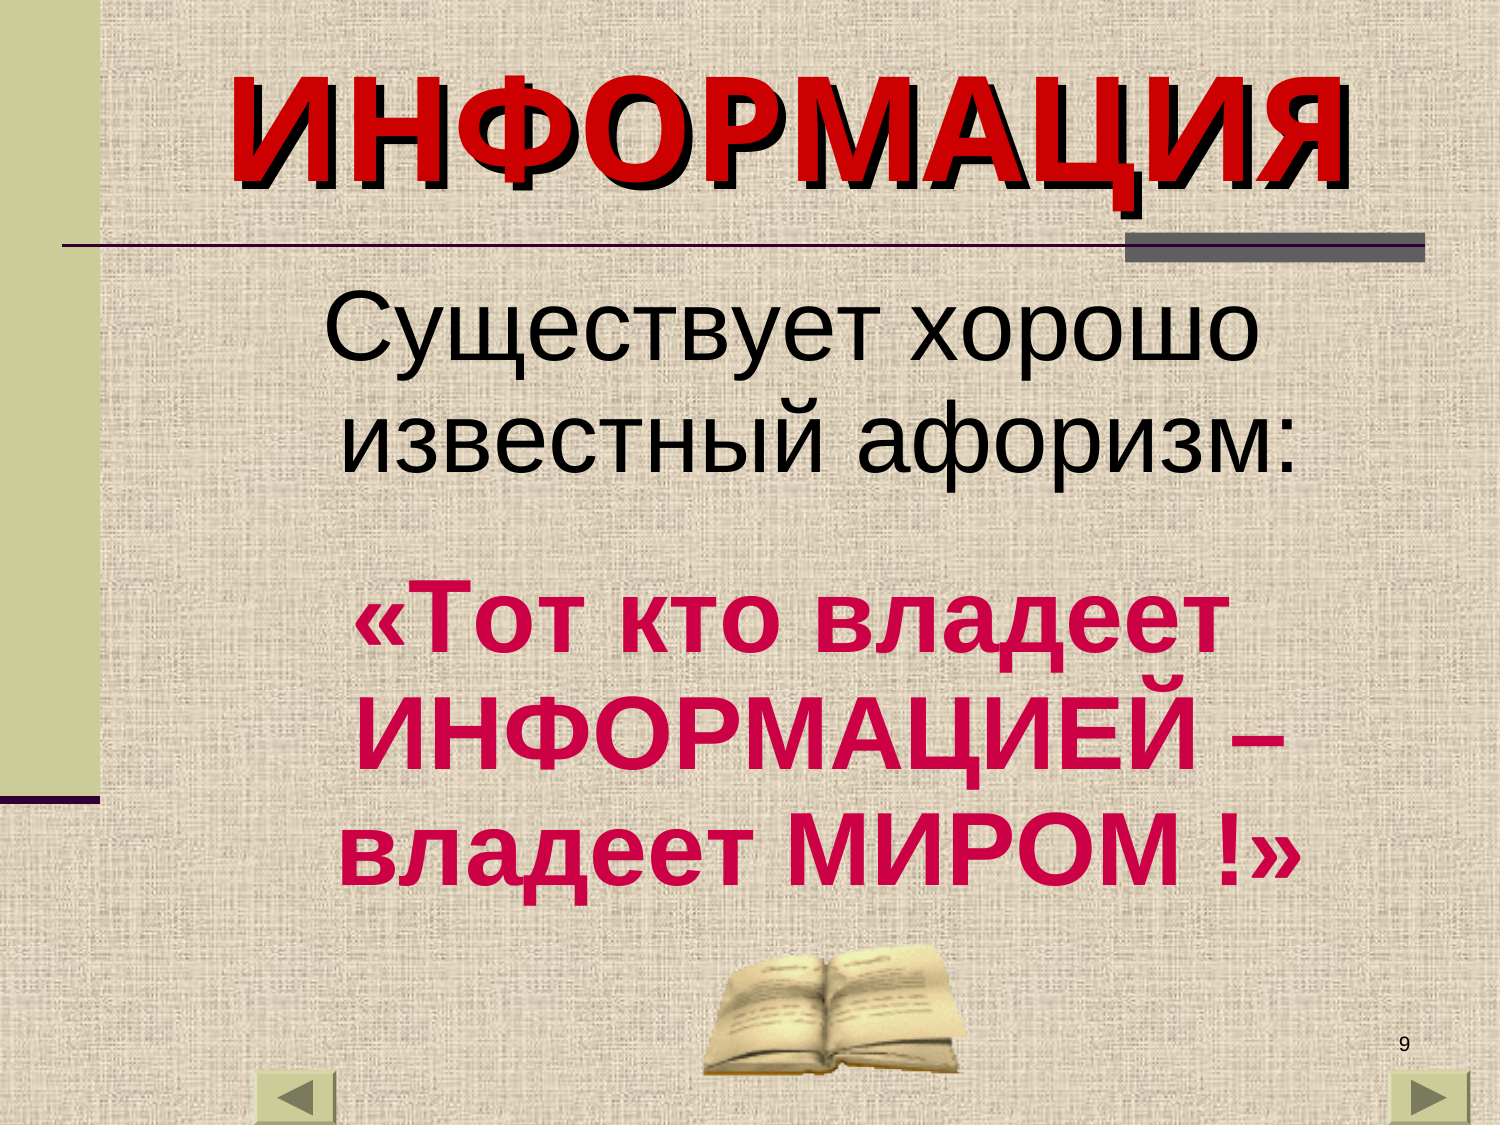

# ИНФОРМАЦИЯ
Существует хорошо известный афоризм:
«Тот кто владеет ИНФОРМАЦИЕЙ – владеет МИРОМ !»
9